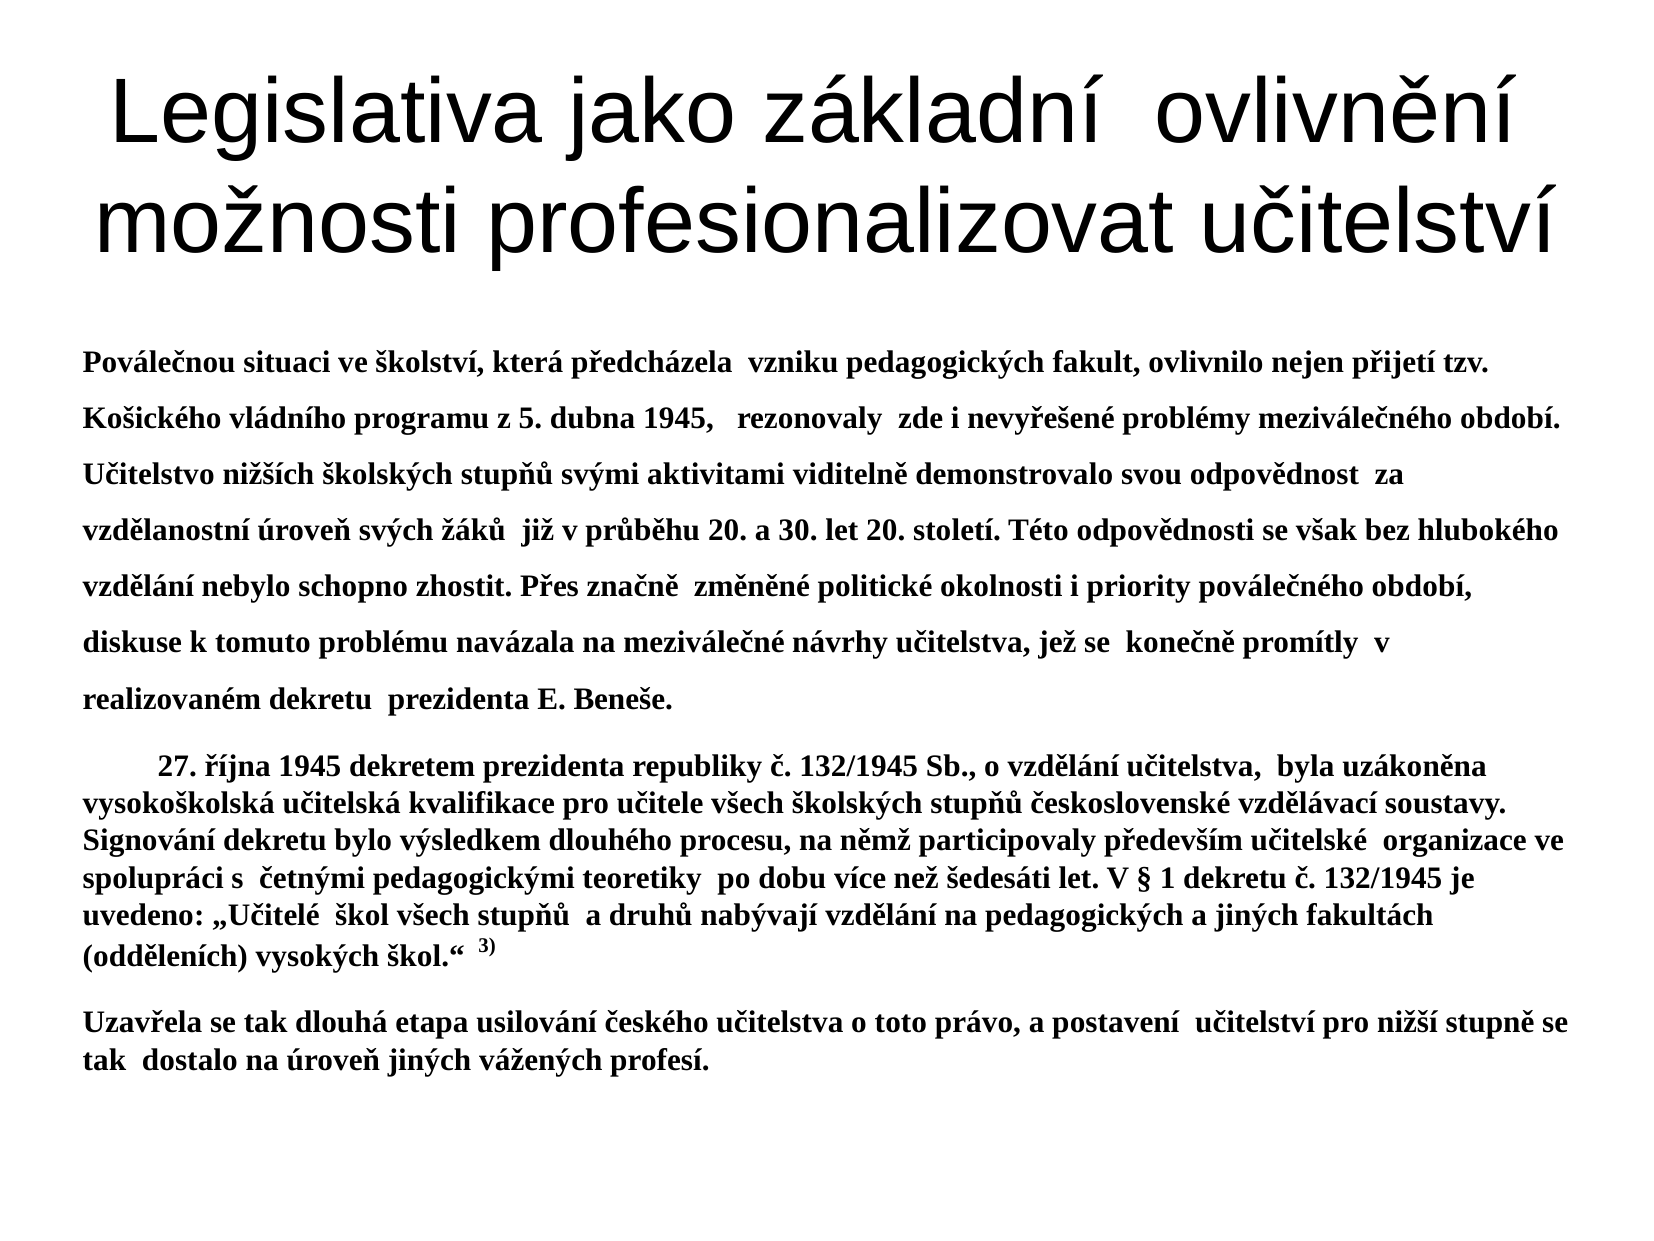

# Legislativa jako základní ovlivnění možnosti profesionalizovat učitelství
Poválečnou situaci ve školství, která předcházela vzniku pedagogických fakult, ovlivnilo nejen přijetí tzv. Košického vládního programu z 5. dubna 1945, rezonovaly zde i nevyřešené problémy meziválečného období. Učitelstvo nižších školských stupňů svými aktivitami viditelně demonstrovalo svou odpovědnost za vzdělanostní úroveň svých žáků již v průběhu 20. a 30. let 20. století. Této odpovědnosti se však bez hlubokého vzdělání nebylo schopno zhostit. Přes značně změněné politické okolnosti i priority poválečného období, diskuse k tomuto problému navázala na meziválečné návrhy učitelstva, jež se konečně promítly v realizovaném dekretu prezidenta E. Beneše.
	27. října 1945 dekretem prezidenta republiky č. 132/1945 Sb., o vzdělání učitelstva, byla uzákoněna vysokoškolská učitelská kvalifikace pro učitele všech školských stupňů československé vzdělávací soustavy. Signování dekretu bylo výsledkem dlouhého procesu, na němž participovaly především učitelské organizace ve spolupráci s četnými pedagogickými teoretiky po dobu více než šedesáti let. V § 1 dekretu č. 132/1945 je uvedeno: „Učitelé škol všech stupňů a druhů nabývají vzdělání na pedagogických a jiných fakultách (odděleních) vysokých škol.“ 3)
Uzavřela se tak dlouhá etapa usilování českého učitelstva o toto právo, a postavení učitelství pro nižší stupně se tak dostalo na úroveň jiných vážených profesí.